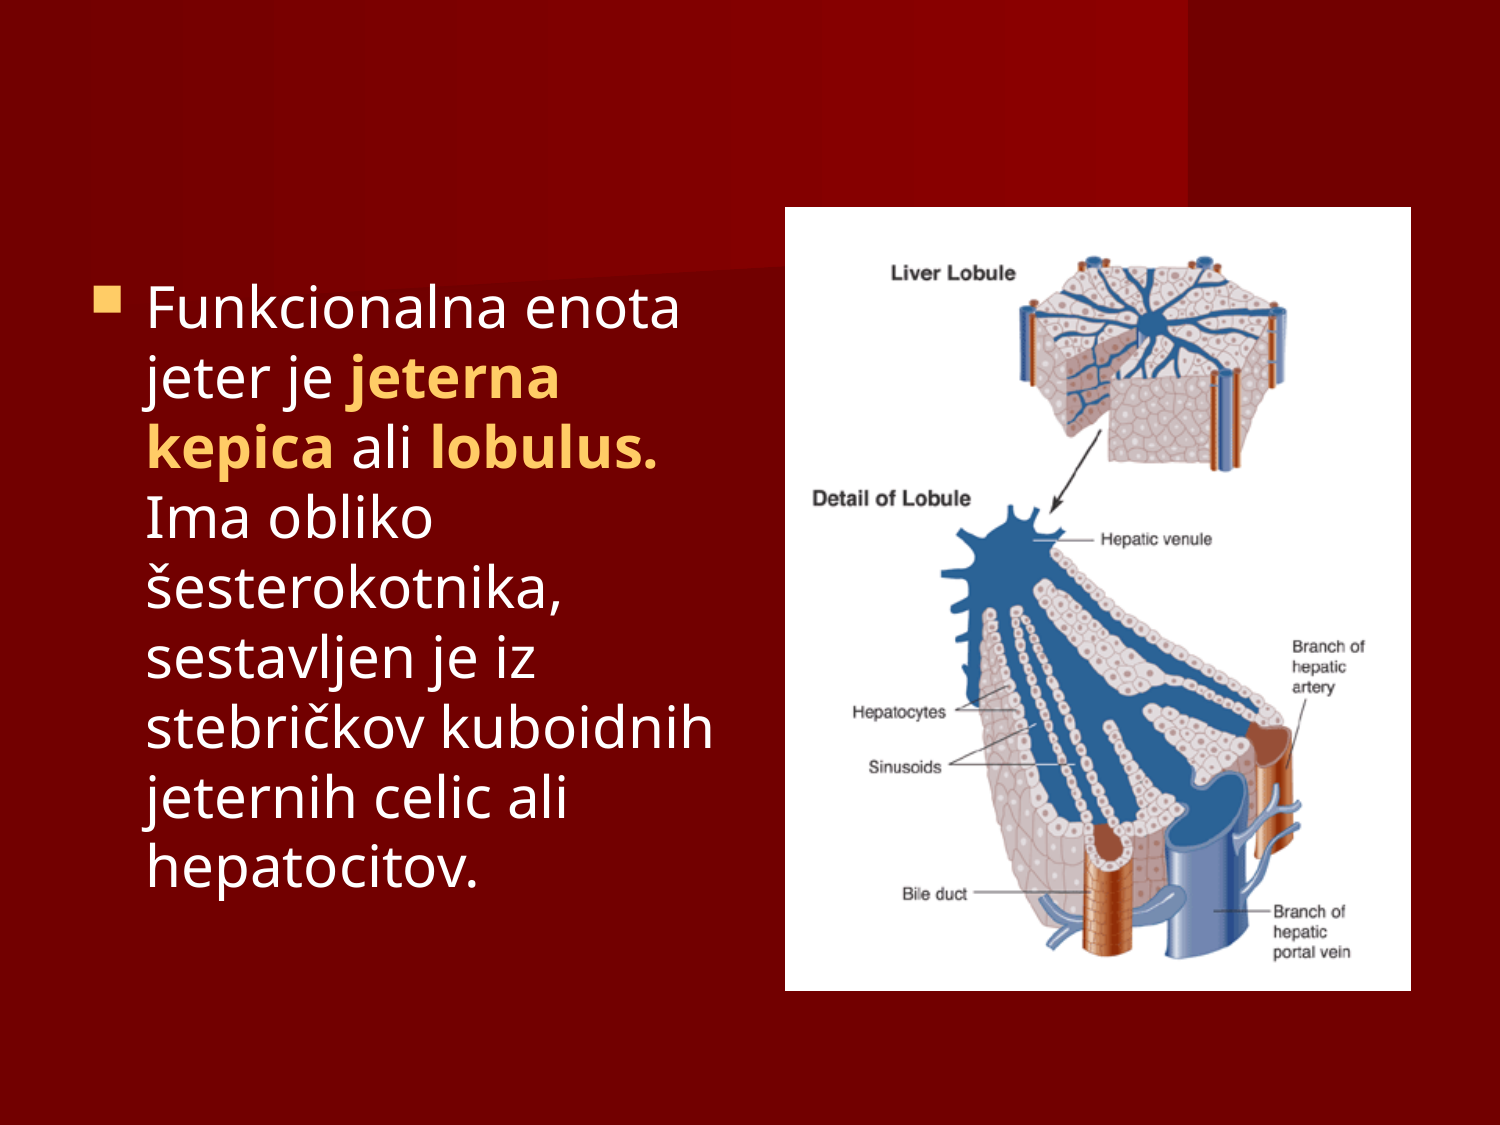

Funkcionalna enota jeter je jeterna kepica ali lobulus. Ima obliko šesterokotnika, sestavljen je iz stebričkov kuboidnih jeternih celic ali hepatocitov.